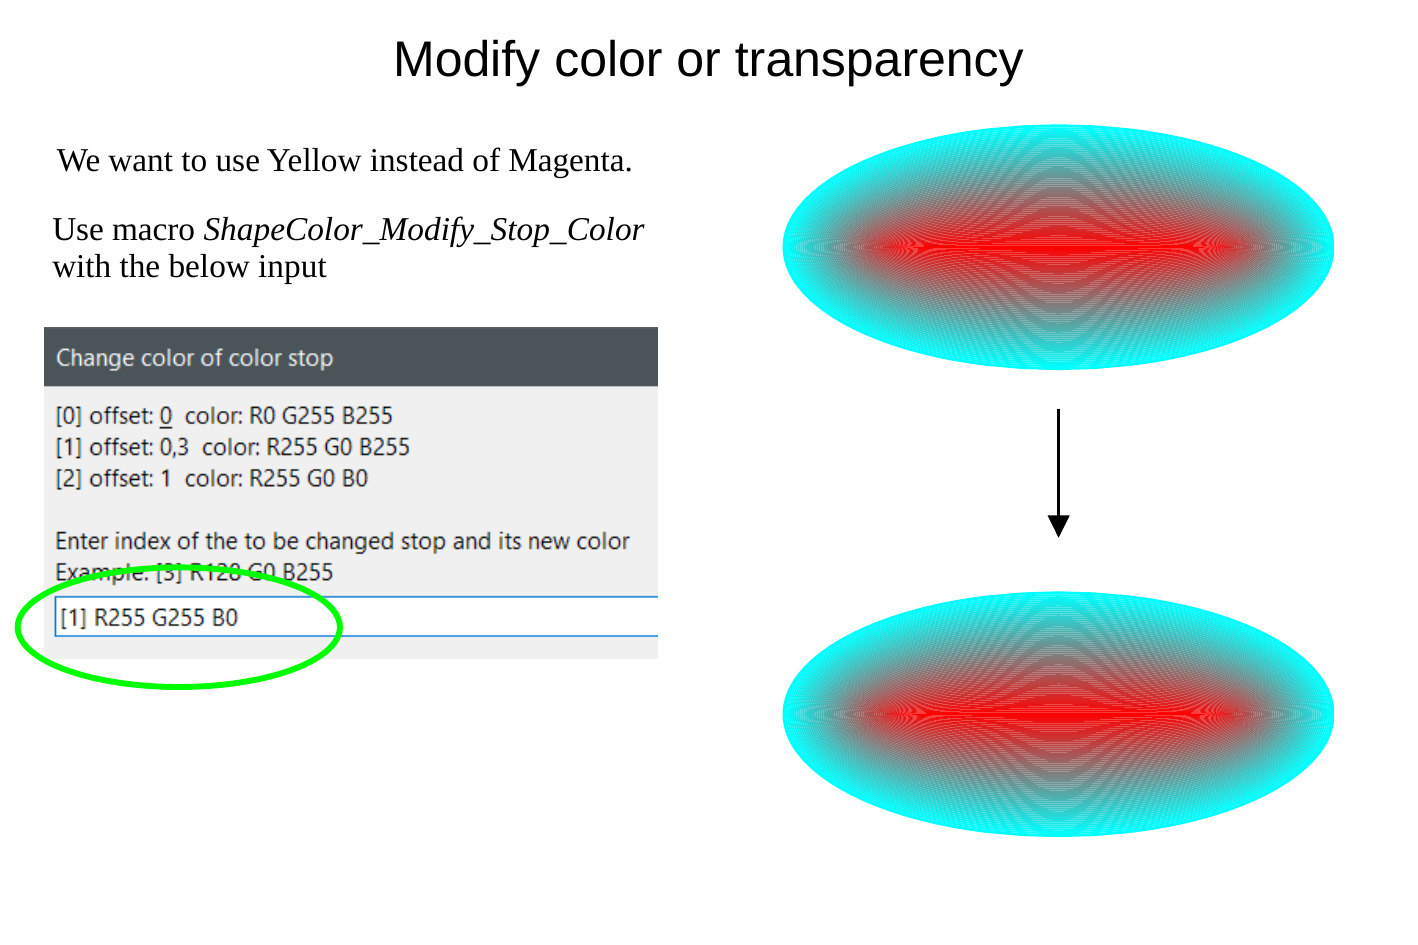

# Modify color or transparency
We want to use Yellow instead of Magenta.
Use macro ShapeColor_Modify_Stop_Color
with the below input